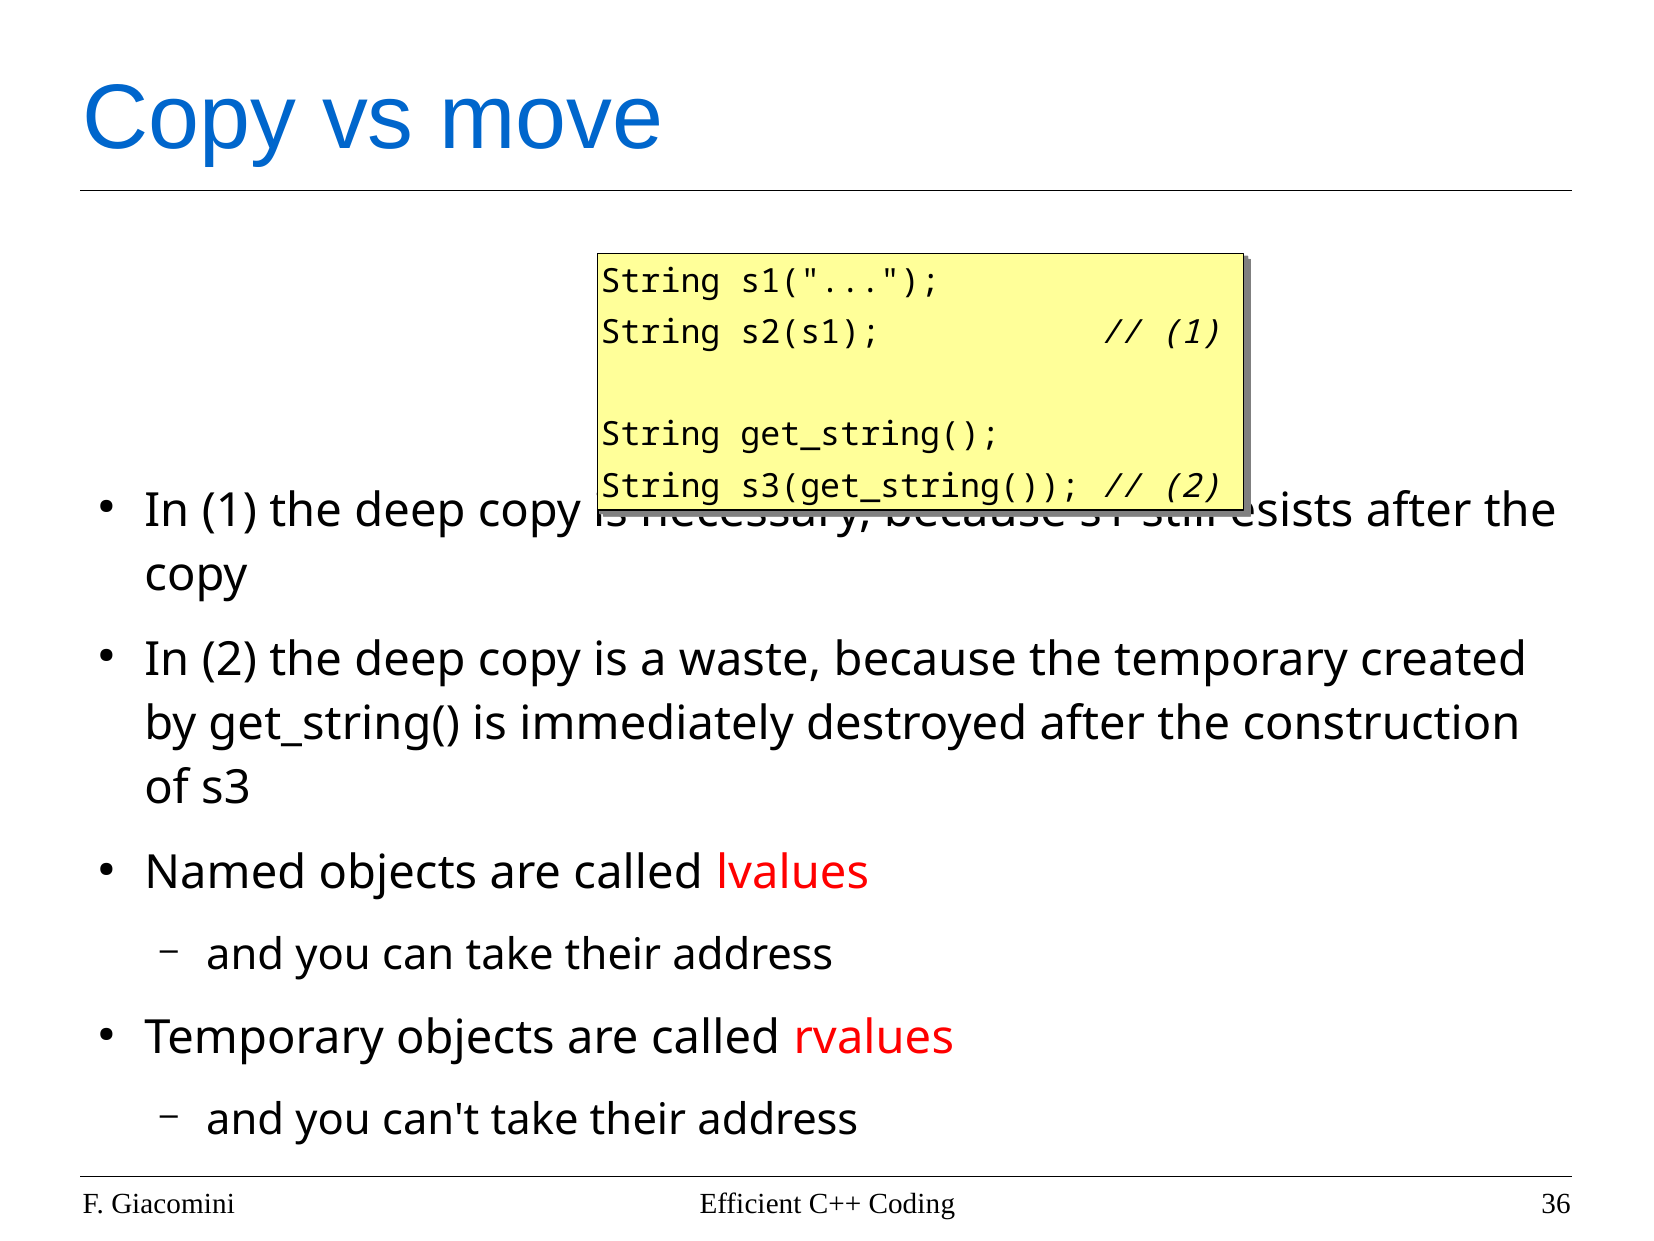

# Copy vs move
String s1("...");
String s2(s1); // (1)
String get_string();
String s3(get_string()); // (2)
In (1) the deep copy is necessary, because s1 still esists after the copy
In (2) the deep copy is a waste, because the temporary created by get_string() is immediately destroyed after the construction of s3
Named objects are called lvalues
and you can take their address
Temporary objects are called rvalues
and you can't take their address
F. Giacomini
Efficient C++ Coding
36